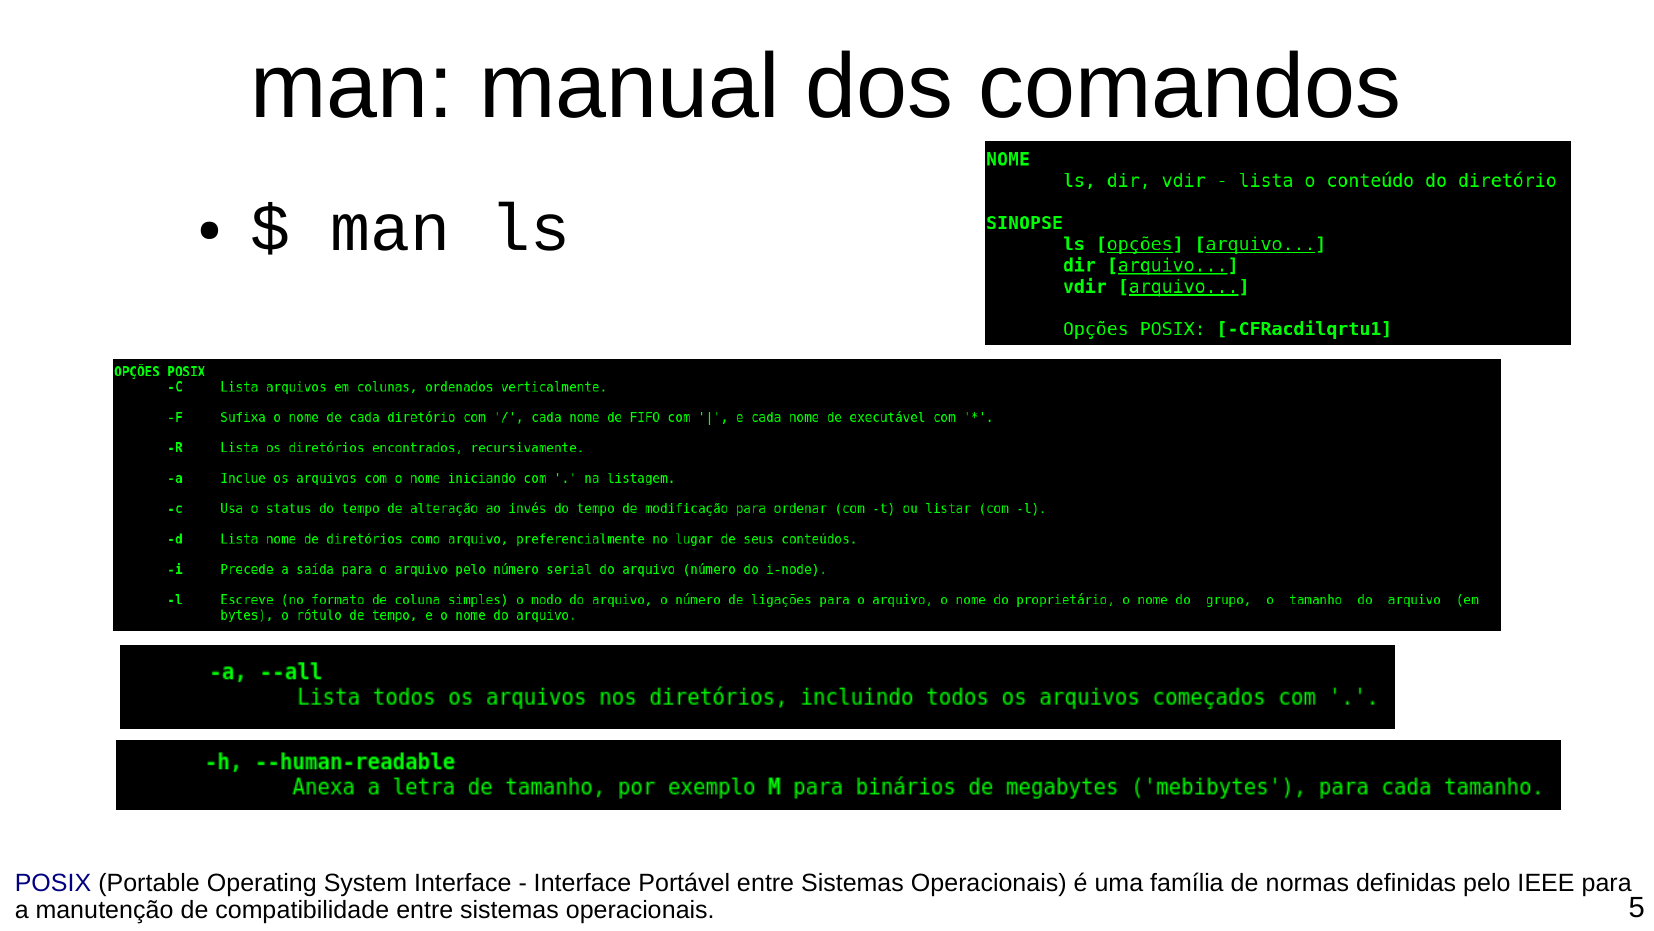

# man: manual dos comandos
$ man ls
POSIX (Portable Operating System Interface - Interface Portável entre Sistemas Operacionais) é uma família de normas definidas pelo IEEE para a manutenção de compatibilidade entre sistemas operacionais.